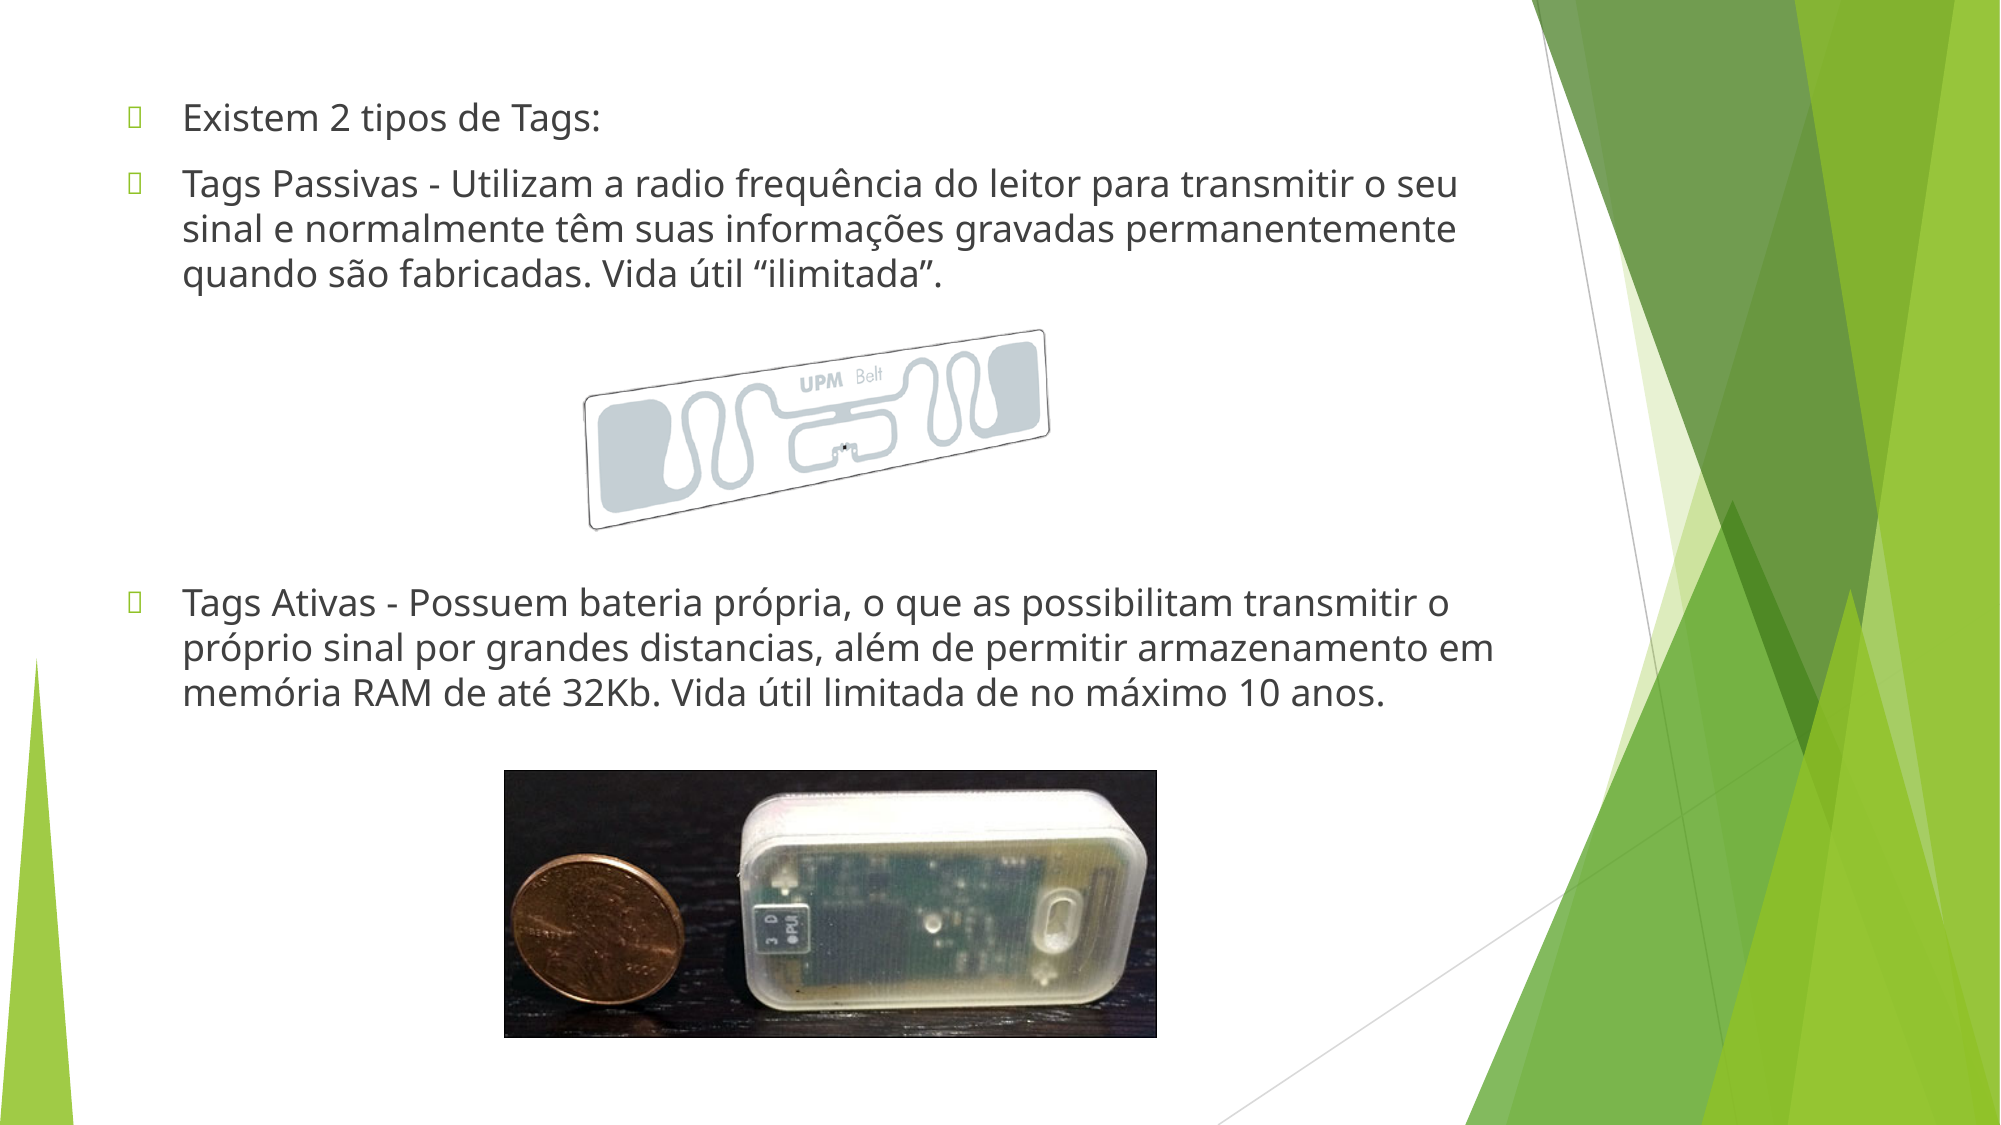

# Existem 2 tipos de Tags:
Tags Passivas - Utilizam a radio frequência do leitor para transmitir o seu sinal e normalmente têm suas informações gravadas permanentemente quando são fabricadas. Vida útil “ilimitada”.
Tags Ativas - Possuem bateria própria, o que as possibilitam transmitir o próprio sinal por grandes distancias, além de permitir armazenamento em memória RAM de até 32Kb. Vida útil limitada de no máximo 10 anos.